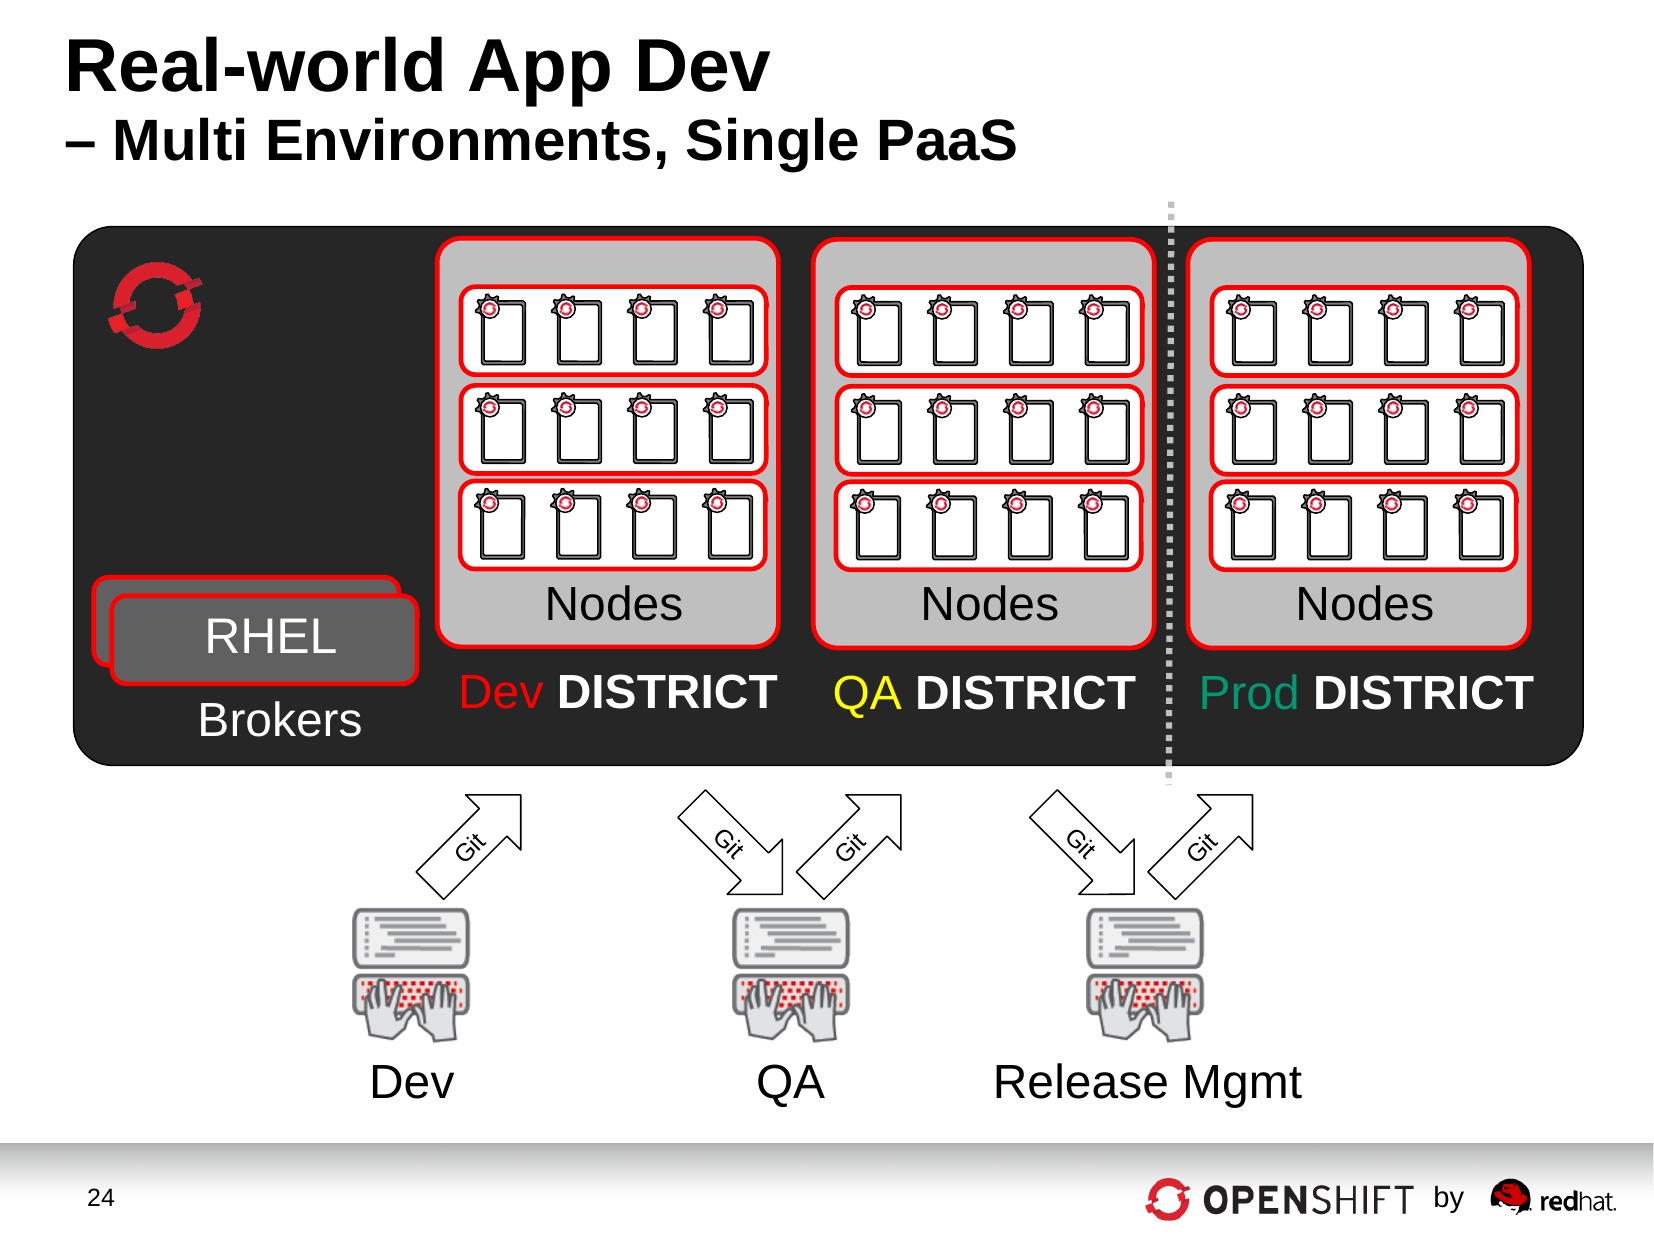

# Real-world App Dev – Multi Environments, Single PaaS
Nodes
Nodes
Nodes
RHEL
Dev DISTRICT
QA DISTRICT
Prod DISTRICT
Brokers
Git
Git
Git
Git
Git
Dev
QA
Release Mgmt